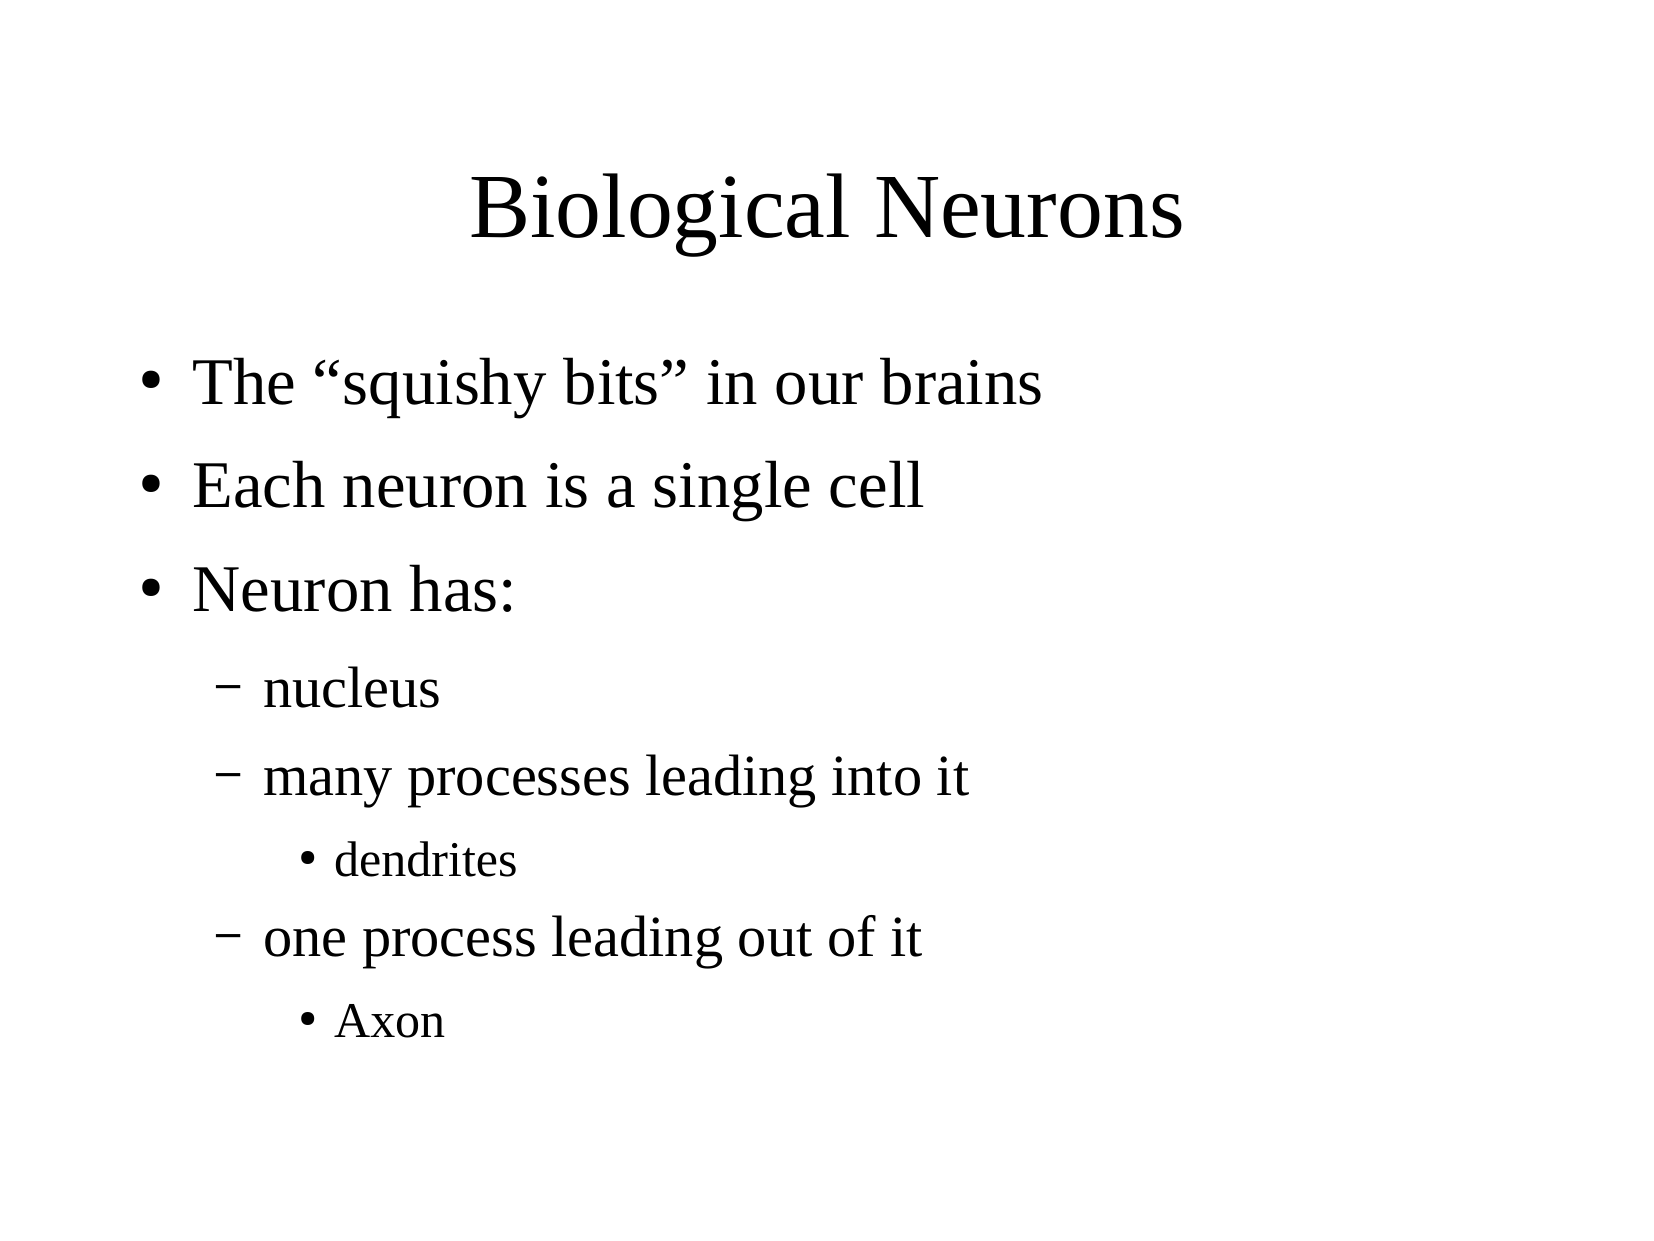

# Biological Neurons
The “squishy bits” in our brains
Each neuron is a single cell
Neuron has:
nucleus
many processes leading into it
dendrites
one process leading out of it
Axon